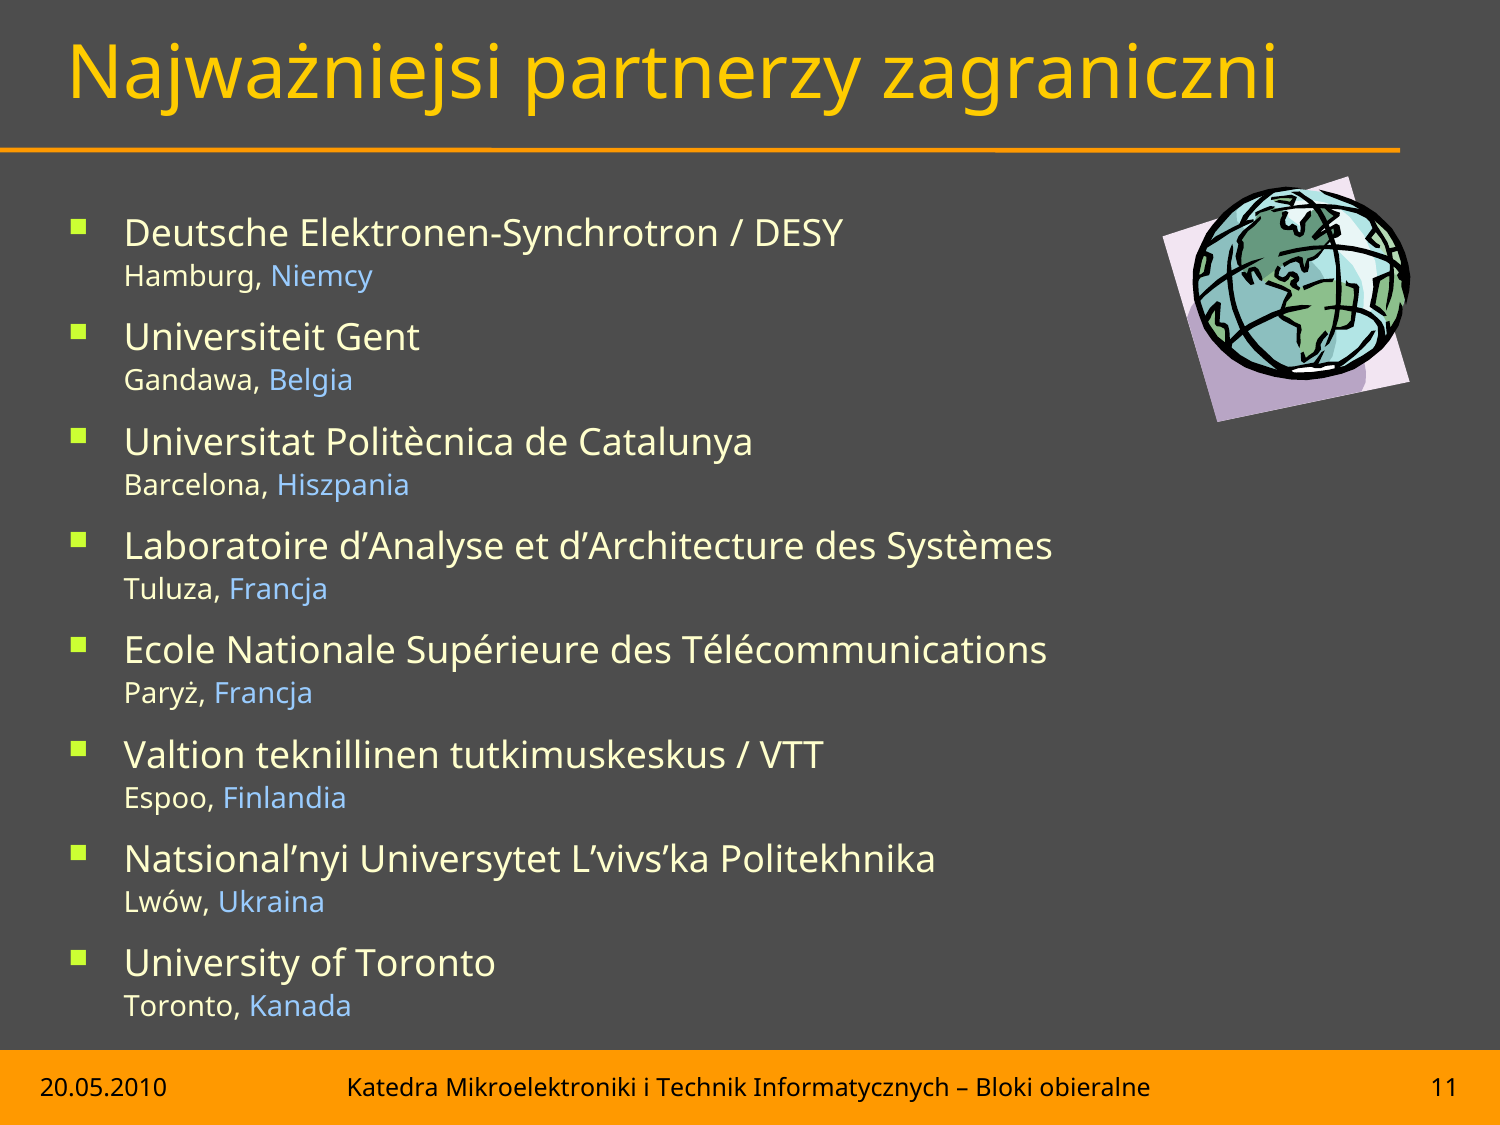

# Najważniejsi partnerzy zagraniczni
Deutsche Elektronen-Synchrotron / DESY
Hamburg, Niemcy
Universiteit Gent
Gandawa, Belgia
Universitat Politècnica de Catalunya
Barcelona, Hiszpania
Laboratoire d’Analyse et d’Architecture des Systèmes
Tuluza, Francja
Ecole Nationale Supérieure des Télécommunications
Paryż, Francja
Valtion teknillinen tutkimuskeskus / VTT
Espoo, Finlandia
Natsional’nyi Universytet L’vivs’ka Politekhnika
Lwów, Ukraina
University of Toronto
Toronto, Kanada
20.05.2010
Katedra Mikroelektroniki i Technik Informatycznych – Bloki obieralne
11